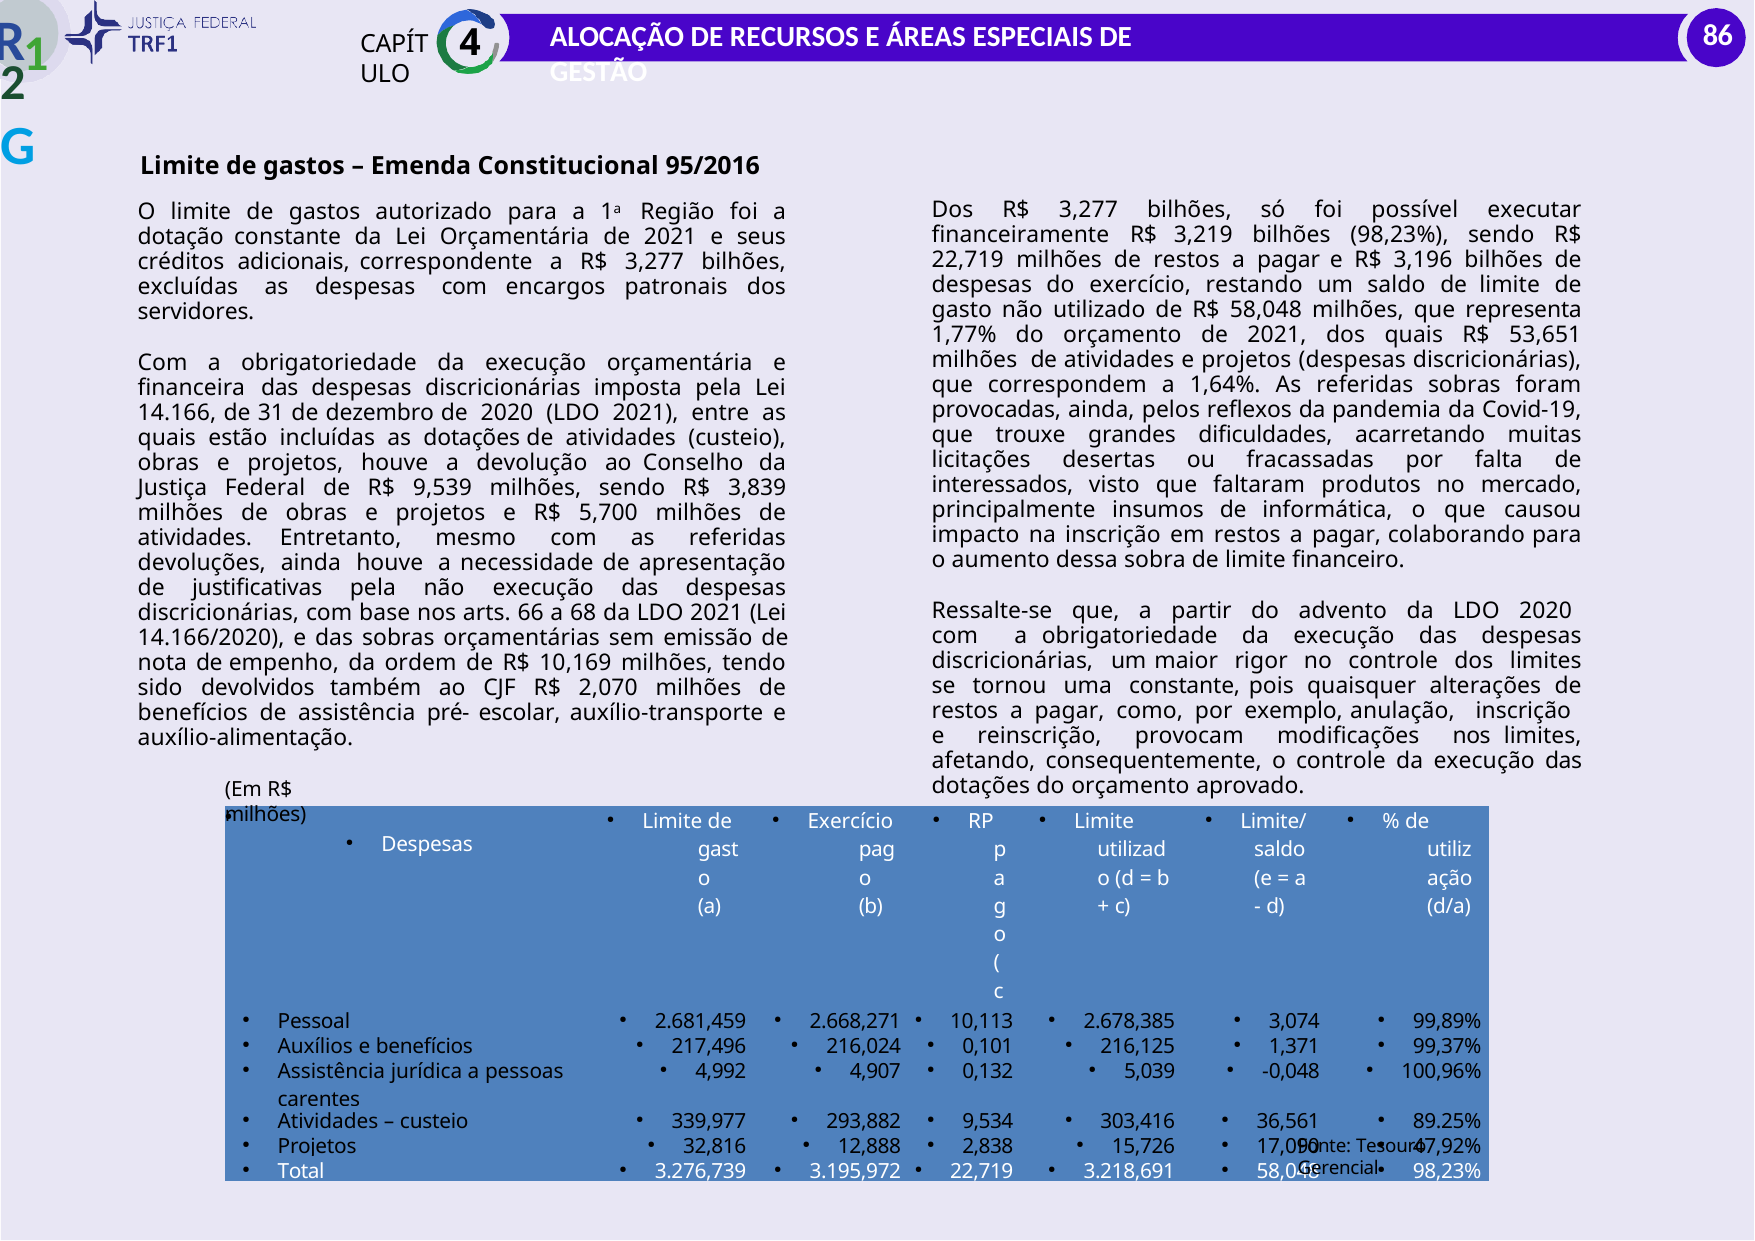

R
2G
86
ALOCAÇÃO DE RECURSOS E ÁREAS ESPECIAIS DE GESTÃO
4
1
CAPÍTULO
Limite de gastos – Emenda Constitucional 95/2016
O limite de gastos autorizado para a 1a Região foi a dotação constante da Lei Orçamentária de 2021 e seus créditos adicionais, correspondente a R$ 3,277 bilhões, excluídas as despesas com encargos patronais dos servidores.
Com a obrigatoriedade da execução orçamentária e financeira das despesas discricionárias imposta pela Lei 14.166, de 31 de dezembro de 2020 (LDO 2021), entre as quais estão incluídas as dotações de atividades (custeio), obras e projetos, houve a devolução ao Conselho da Justiça Federal de R$ 9,539 milhões, sendo R$ 3,839 milhões de obras e projetos e R$ 5,700 milhões de atividades. Entretanto, mesmo com as referidas devoluções, ainda houve a necessidade de apresentação de justificativas pela não execução das despesas discricionárias, com base nos arts. 66 a 68 da LDO 2021 (Lei 14.166/2020), e das sobras orçamentárias sem emissão de nota de empenho, da ordem de R$ 10,169 milhões, tendo sido devolvidos também ao CJF R$ 2,070 milhões de benefícios de assistência pré- escolar, auxílio-transporte e auxílio-alimentação.
Dos R$ 3,277 bilhões, só foi possível executar financeiramente R$ 3,219 bilhões (98,23%), sendo R$ 22,719 milhões de restos a pagar e R$ 3,196 bilhões de despesas do exercício, restando um saldo de limite de gasto não utilizado de R$ 58,048 milhões, que representa 1,77% do orçamento de 2021, dos quais R$ 53,651 milhões de atividades e projetos (despesas discricionárias), que correspondem a 1,64%. As referidas sobras foram provocadas, ainda, pelos reflexos da pandemia da Covid-19, que trouxe grandes dificuldades, acarretando muitas licitações desertas ou fracassadas por falta de interessados, visto que faltaram produtos no mercado, principalmente insumos de informática, o que causou impacto na inscrição em restos a pagar, colaborando para o aumento dessa sobra de limite financeiro.
Ressalte-se que, a partir do advento da LDO 2020 com a obrigatoriedade da execução das despesas discricionárias, um maior rigor no controle dos limites se tornou uma constante, pois quaisquer alterações de restos a pagar, como, por exemplo, anulação, inscrição e reinscrição, provocam modificações nos limites, afetando, consequentemente, o controle da execução das dotações do orçamento aprovado.
(Em R$ milhões)
| Despesas | Limite de gasto (a) | Exercício pago (b) | RP pago (c) | Limite utilizado (d = b + c) | Limite/saldo (e = a - d) | % de utilização (d/a) |
| --- | --- | --- | --- | --- | --- | --- |
| Pessoal | 2.681,459 | 2.668,271 | 10,113 | 2.678,385 | 3,074 | 99,89% |
| Auxílios e benefícios | 217,496 | 216,024 | 0,101 | 216,125 | 1,371 | 99,37% |
| Assistência jurídica a pessoas carentes | 4,992 | 4,907 | 0,132 | 5,039 | -0,048 | 100,96% |
| Atividades – custeio | 339,977 | 293,882 | 9,534 | 303,416 | 36,561 | 89.25% |
| Projetos | 32,816 | 12,888 | 2,838 | 15,726 | 17,090 | 47,92% |
| Total | 3.276,739 | 3.195,972 | 22,719 | 3.218,691 | 58,048 | 98,23% |
Fonte: Tesouro Gerencial